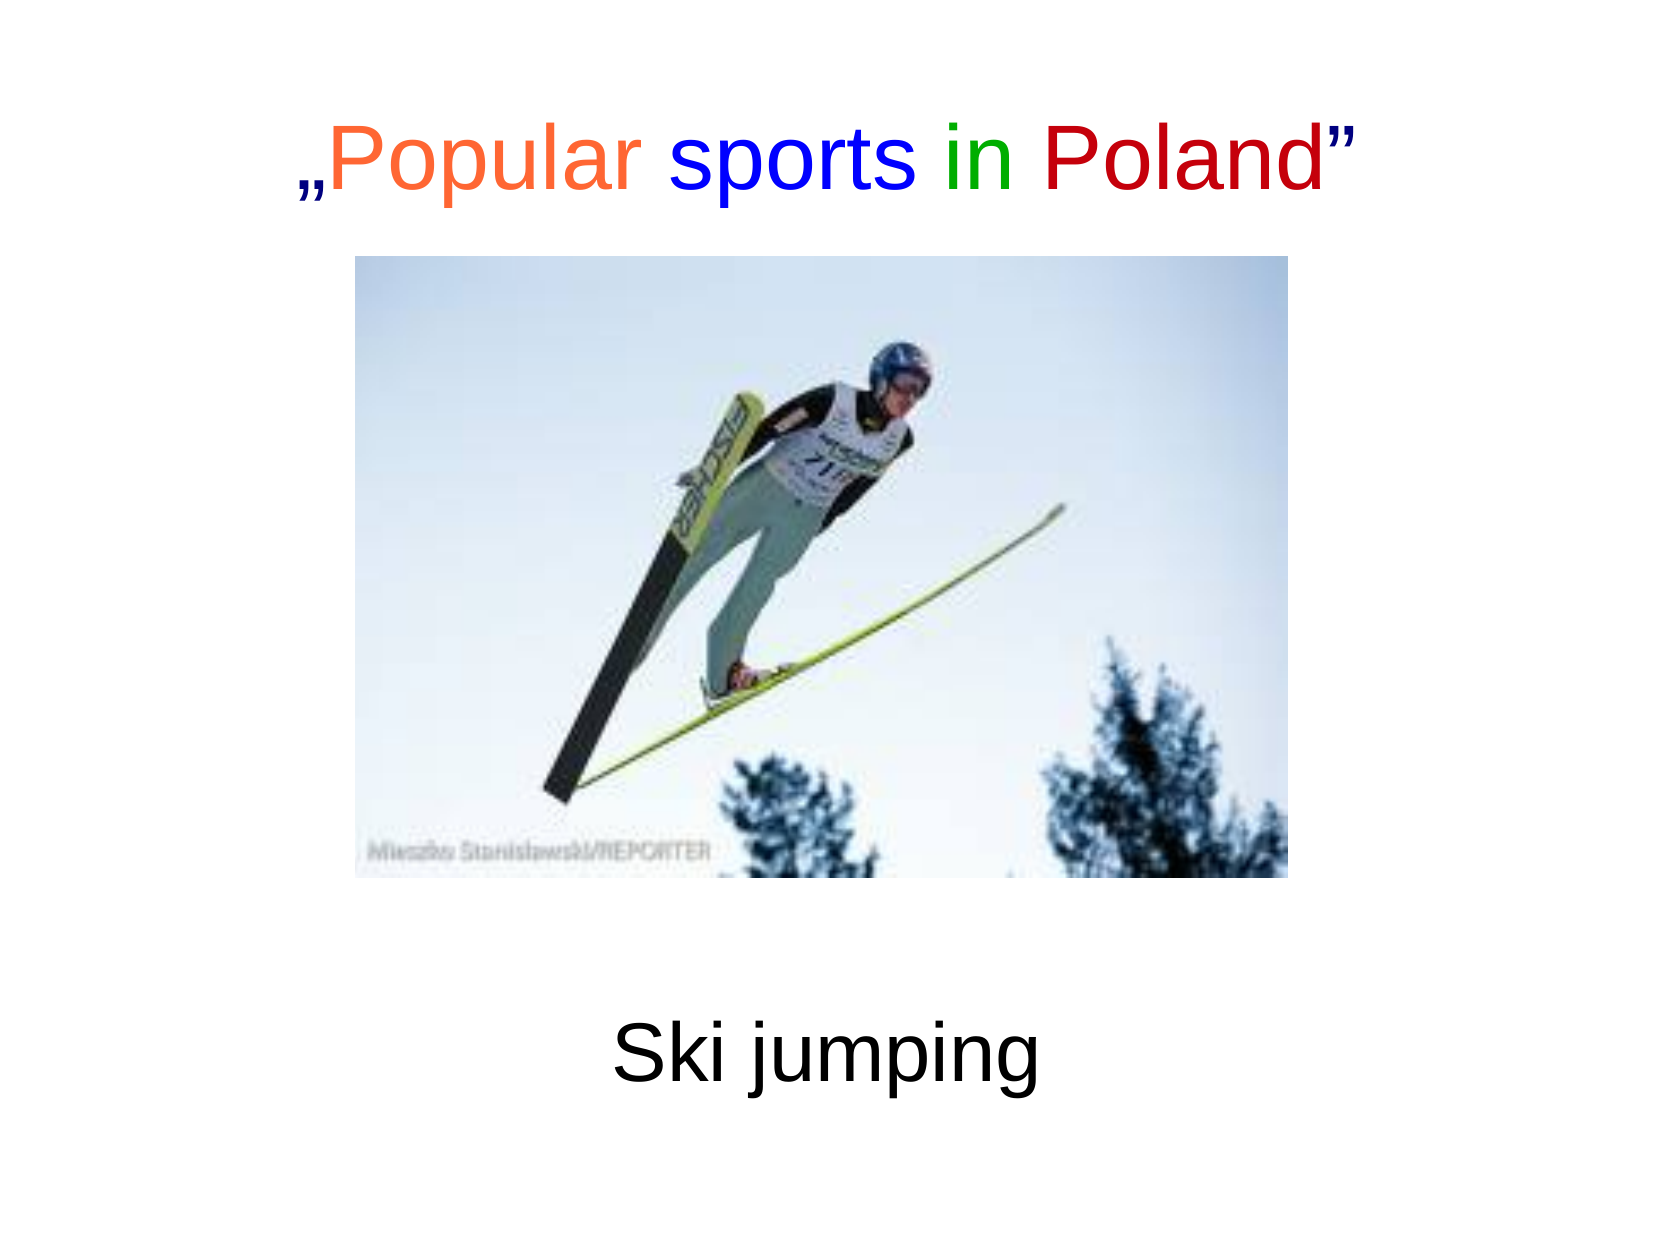

# „Popular sports in Poland”
Ski jumping